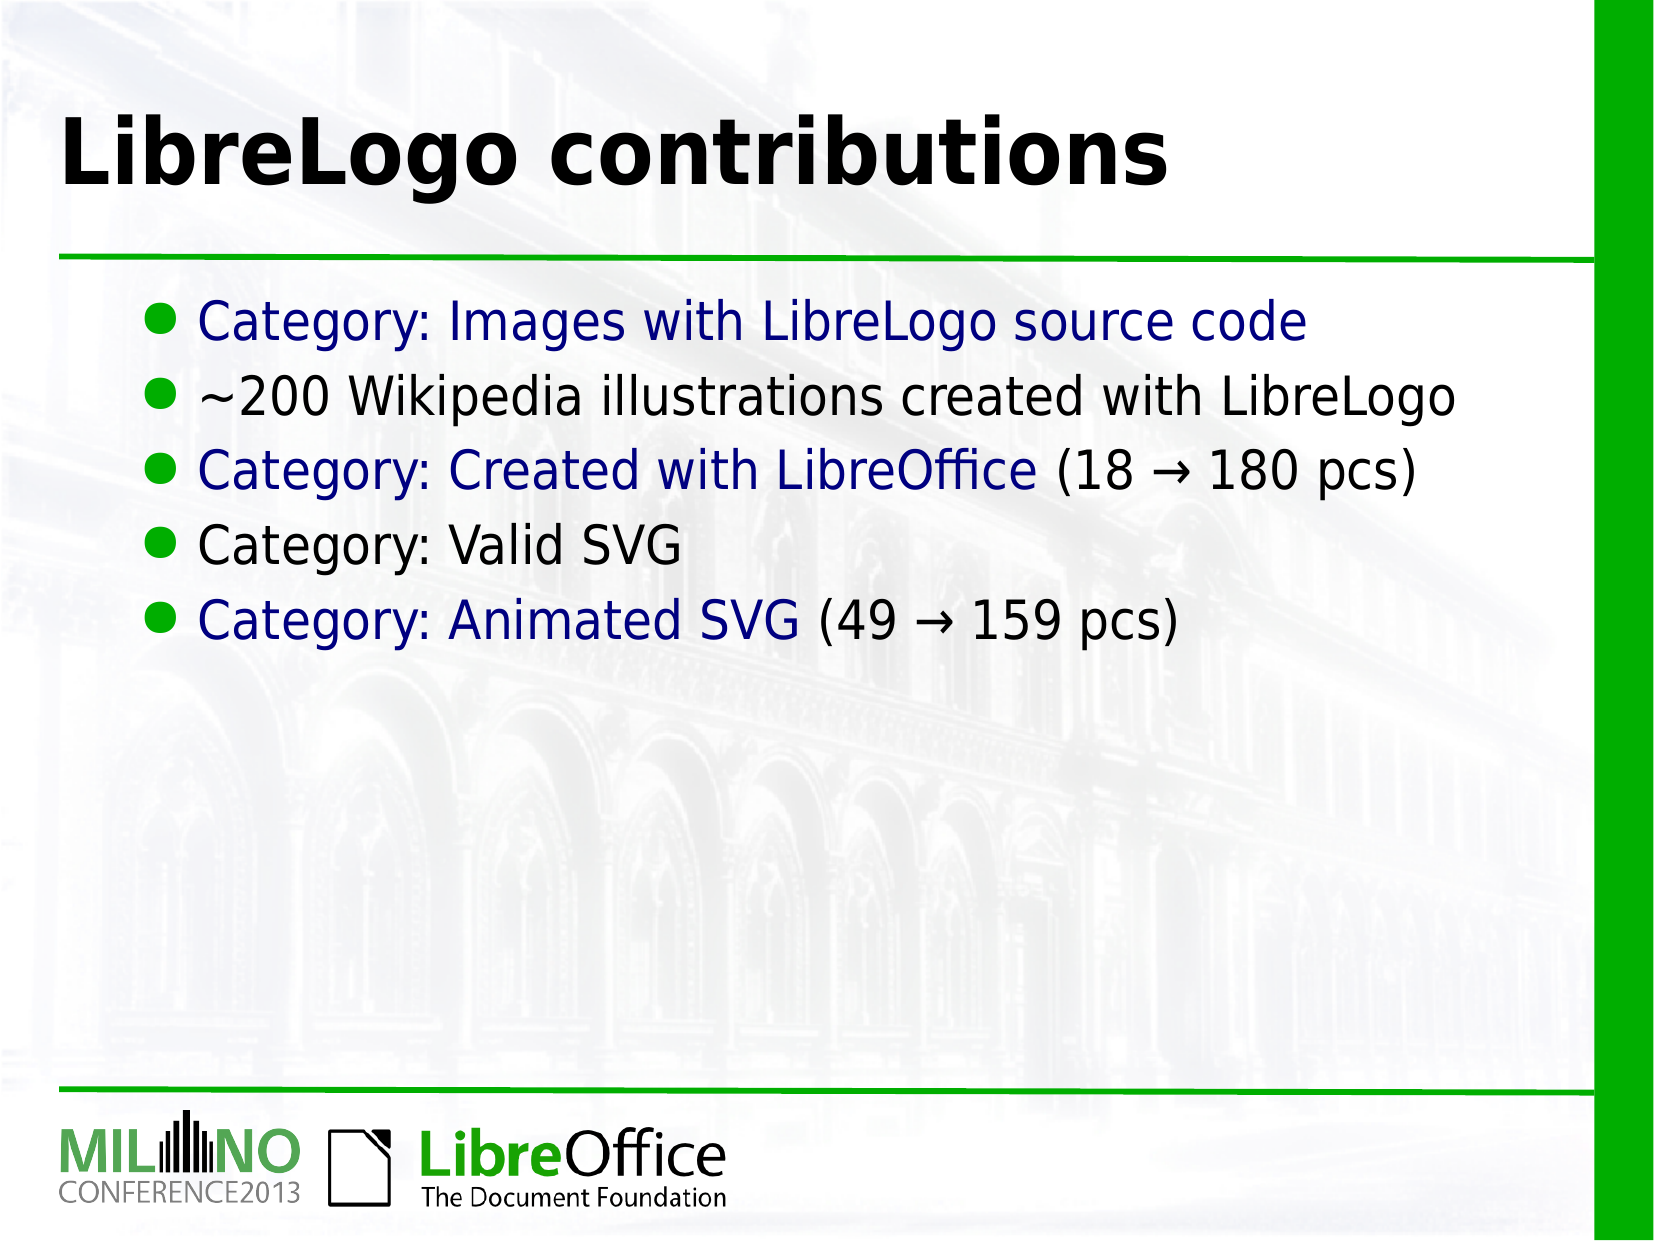

# LibreLogo contributions
Category: Images with LibreLogo source code
~200 Wikipedia illustrations created with LibreLogo
Category: Created with LibreOffice (18 → 180 pcs)
Category: Valid SVG
Category: Animated SVG (49 → 159 pcs)